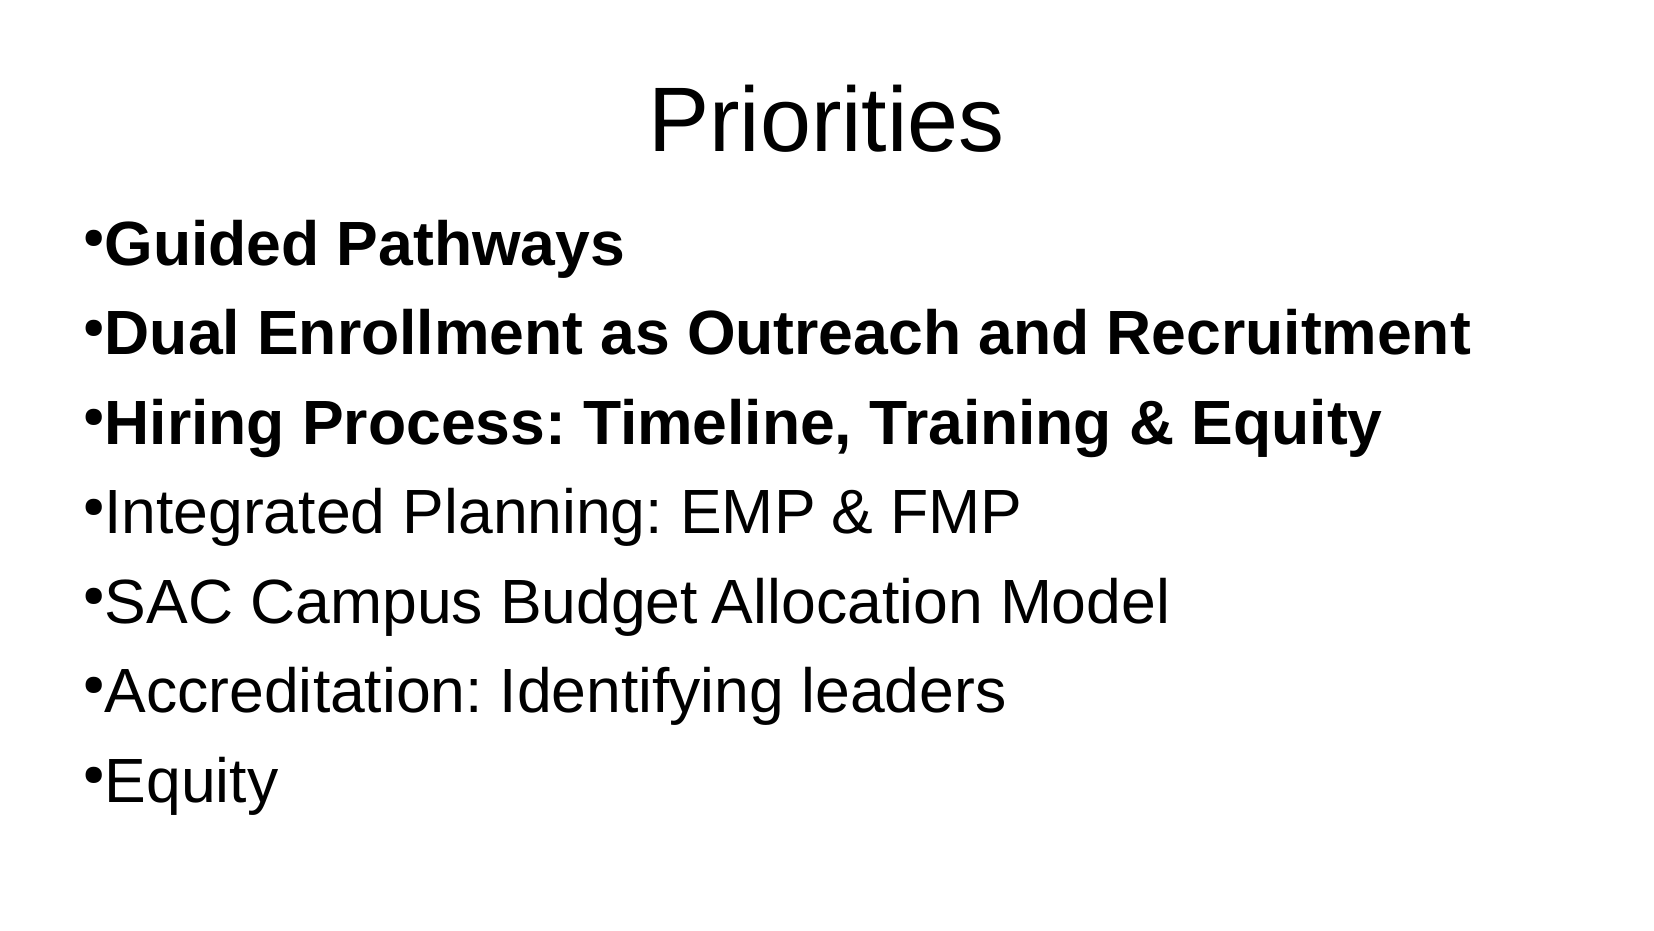

# Priorities
Guided Pathways
Dual Enrollment as Outreach and Recruitment
Hiring Process: Timeline, Training & Equity
Integrated Planning: EMP & FMP
SAC Campus Budget Allocation Model
Accreditation: Identifying leaders
Equity